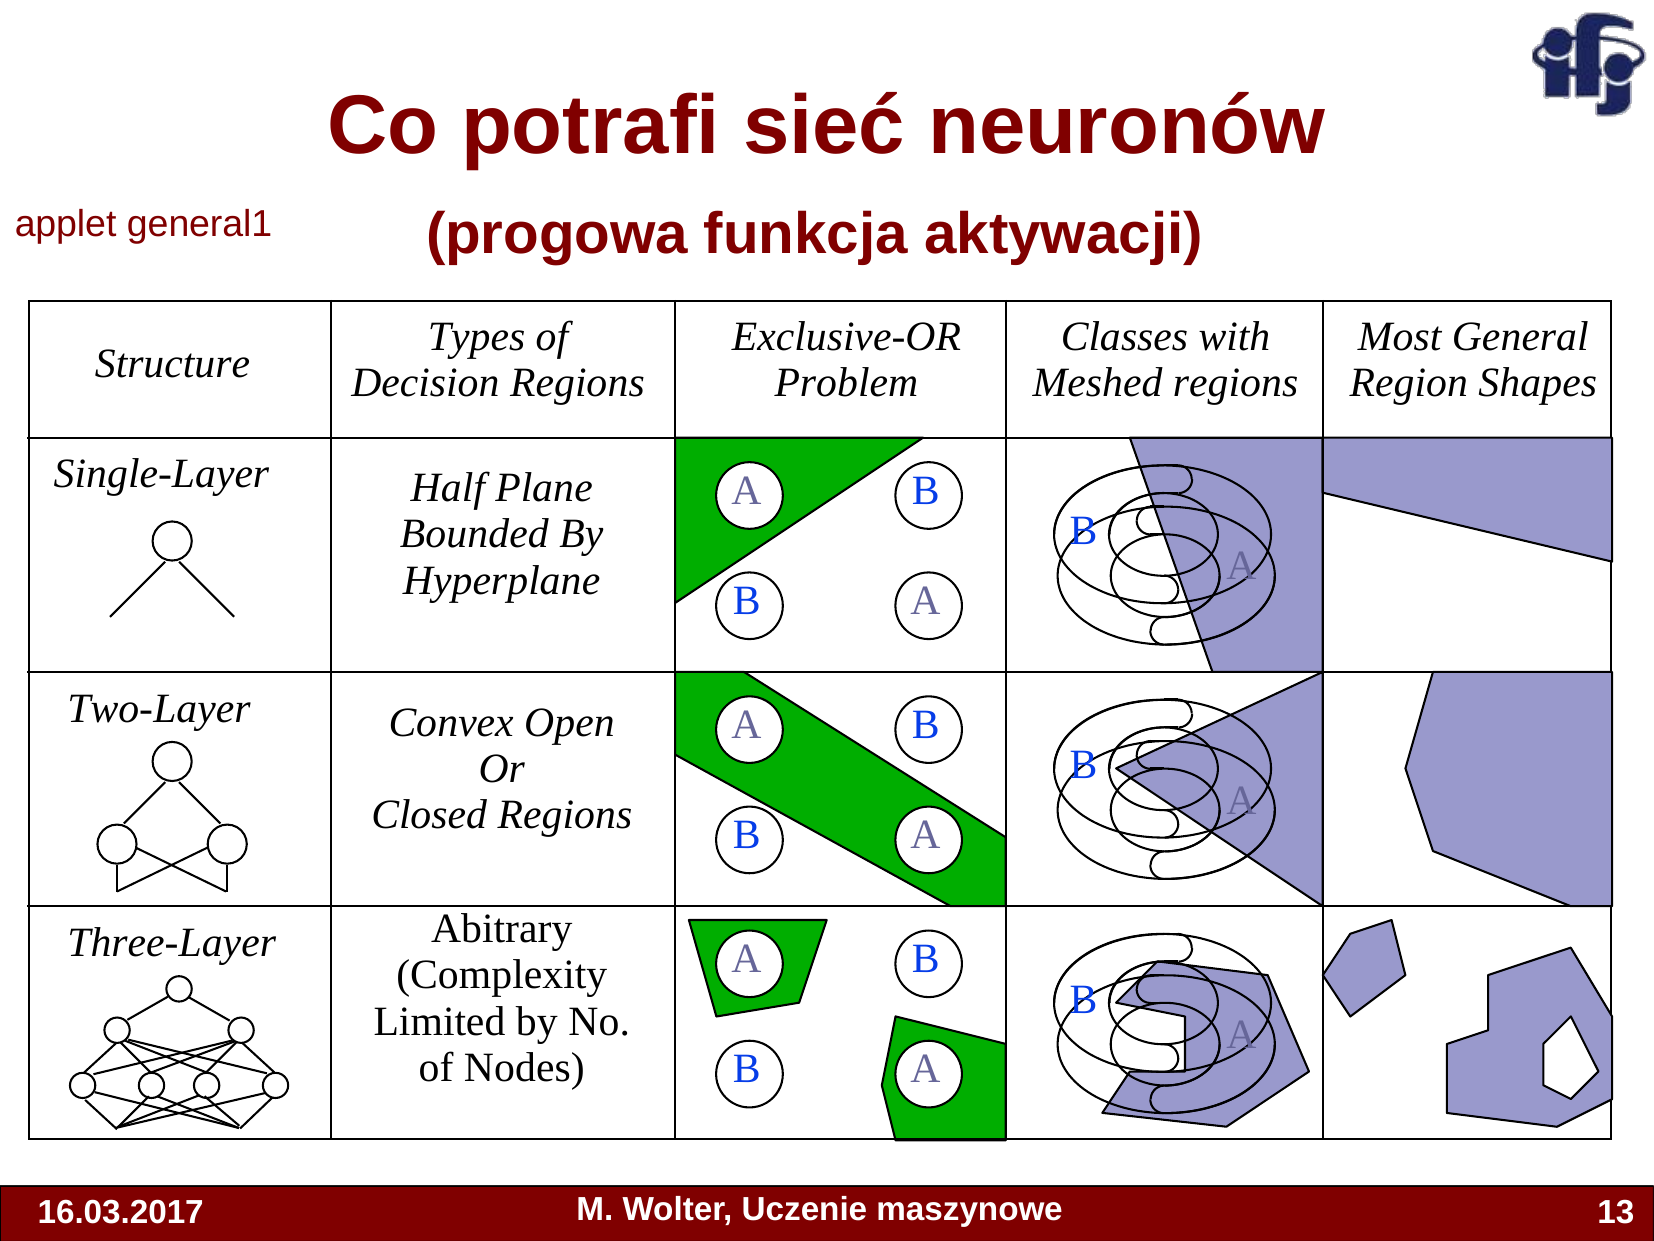

# Co potrafi sieć neuronów (progowa funkcja aktywacji)
applet general1
Types of
Decision Regions
Exclusive-OR
Problem
Classes with
Meshed regions
Most General
Region Shapes
Structure
Single-Layer
Half Plane
Bounded By
Hyperplane
A
B
B
A
B
A
Two-Layer
Convex Open
Or
Closed Regions
A
B
B
A
B
A
Abitrary
(Complexity
Limited by No.
of Nodes)
Three-Layer
A
B
B
A
B
A
22 kwietnia 2009
Marcin Wolter, Sieci Neuronowe